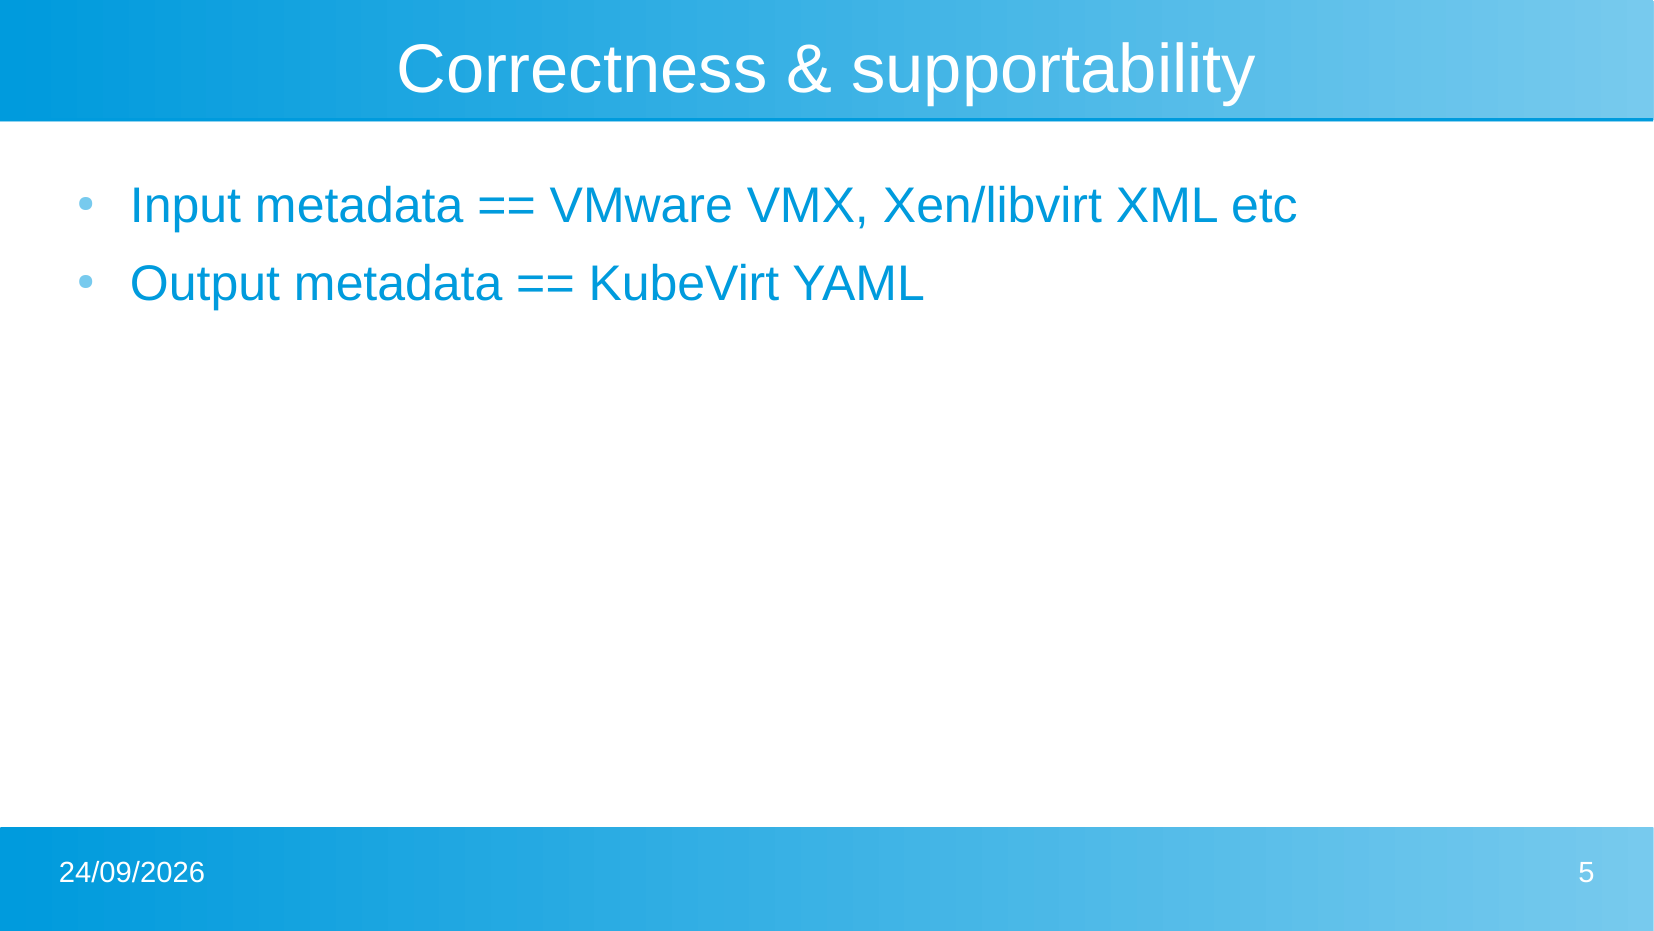

# Correctness & supportability
Input metadata == VMware VMX, Xen/libvirt XML etc
Output metadata == KubeVirt YAML
5